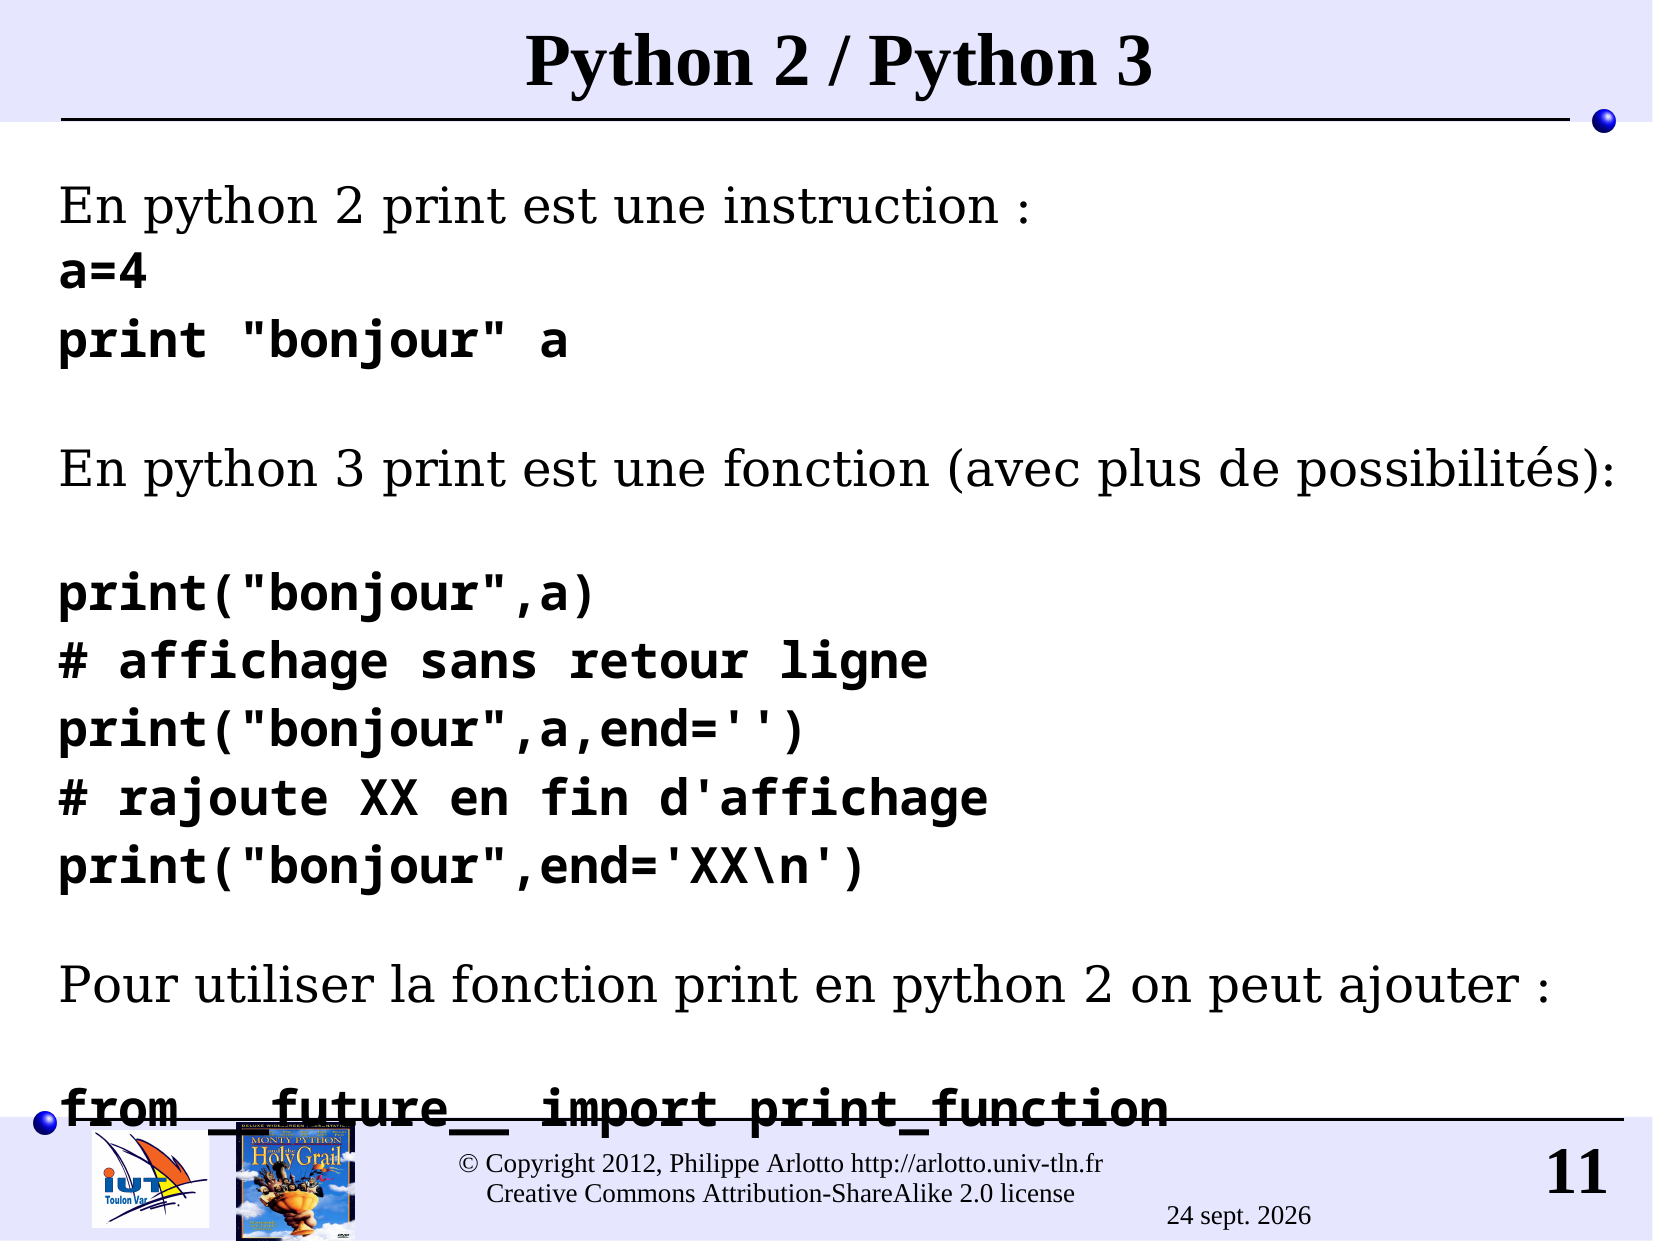

# Python 2 / Python 3
En python 2 print est une instruction :
a=4
print "bonjour" a
En python 3 print est une fonction (avec plus de possibilités):
print("bonjour",a)
# affichage sans retour ligne
print("bonjour",a,end='')
# rajoute XX en fin d'affichage
print("bonjour",end='XX\n')
Pour utiliser la fonction print en python 2 on peut ajouter :
from __future__ import print_function